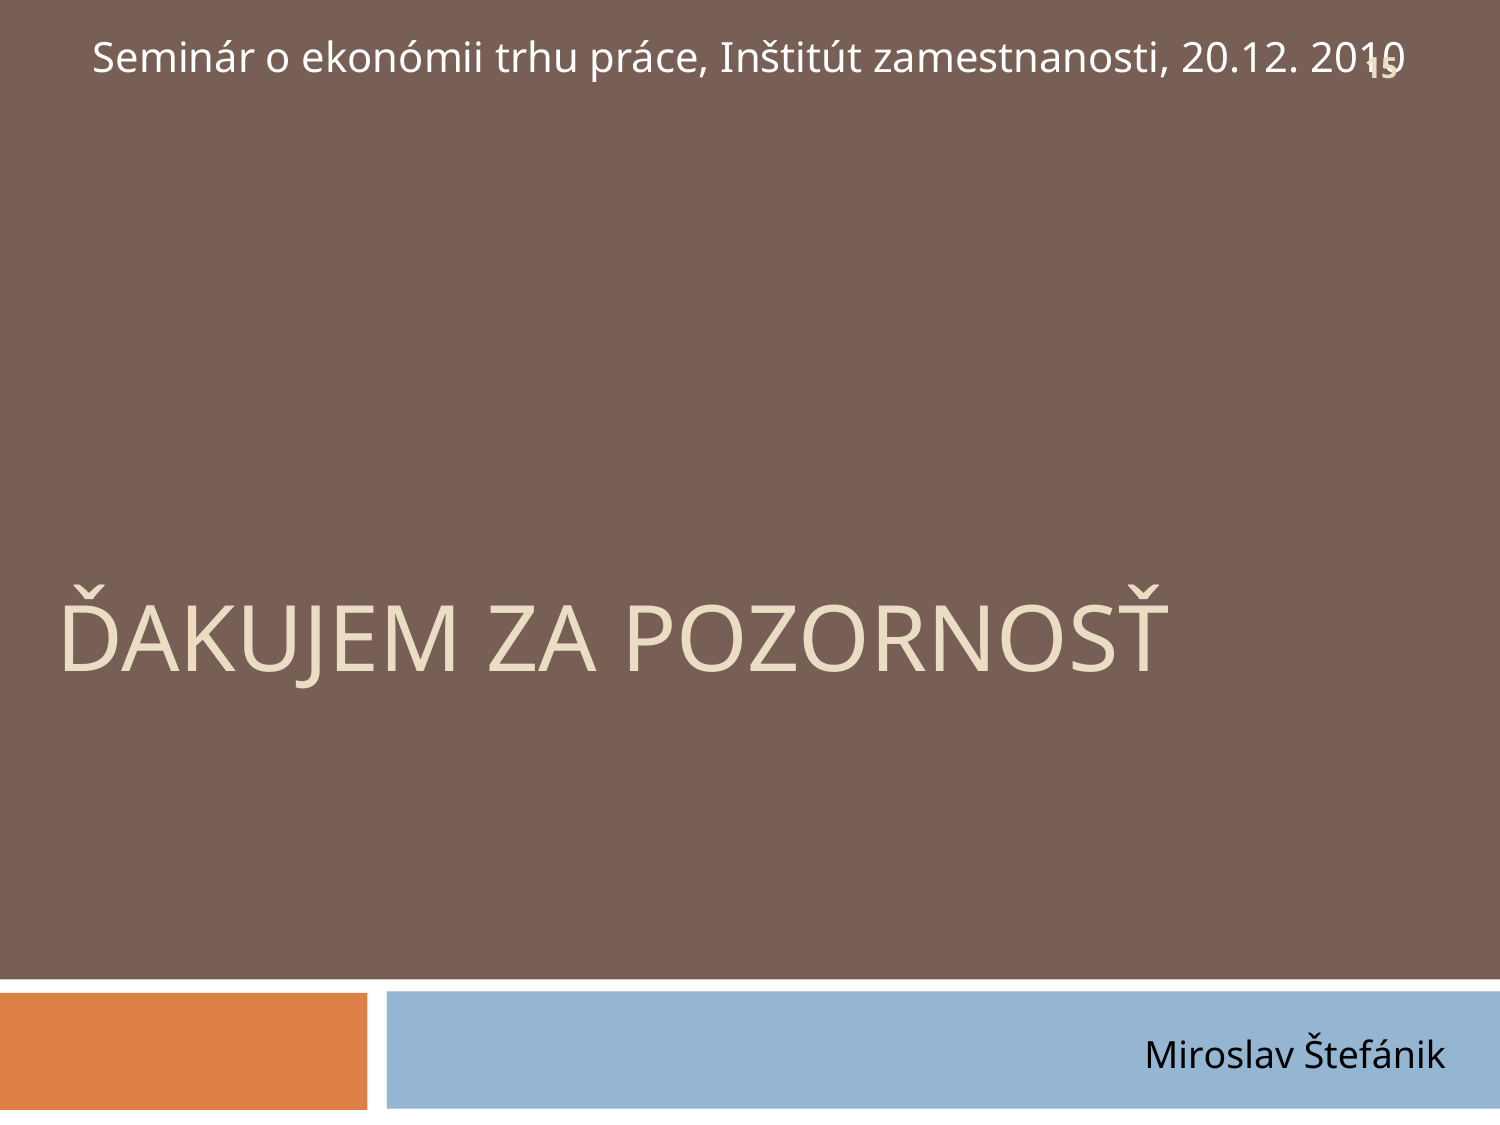

Seminár o ekonómii trhu práce, Inštitút zamestnanosti, 20.12. 2010
# ĎAKUJEM ZA POZORNOSŤ
Miroslav Štefánik